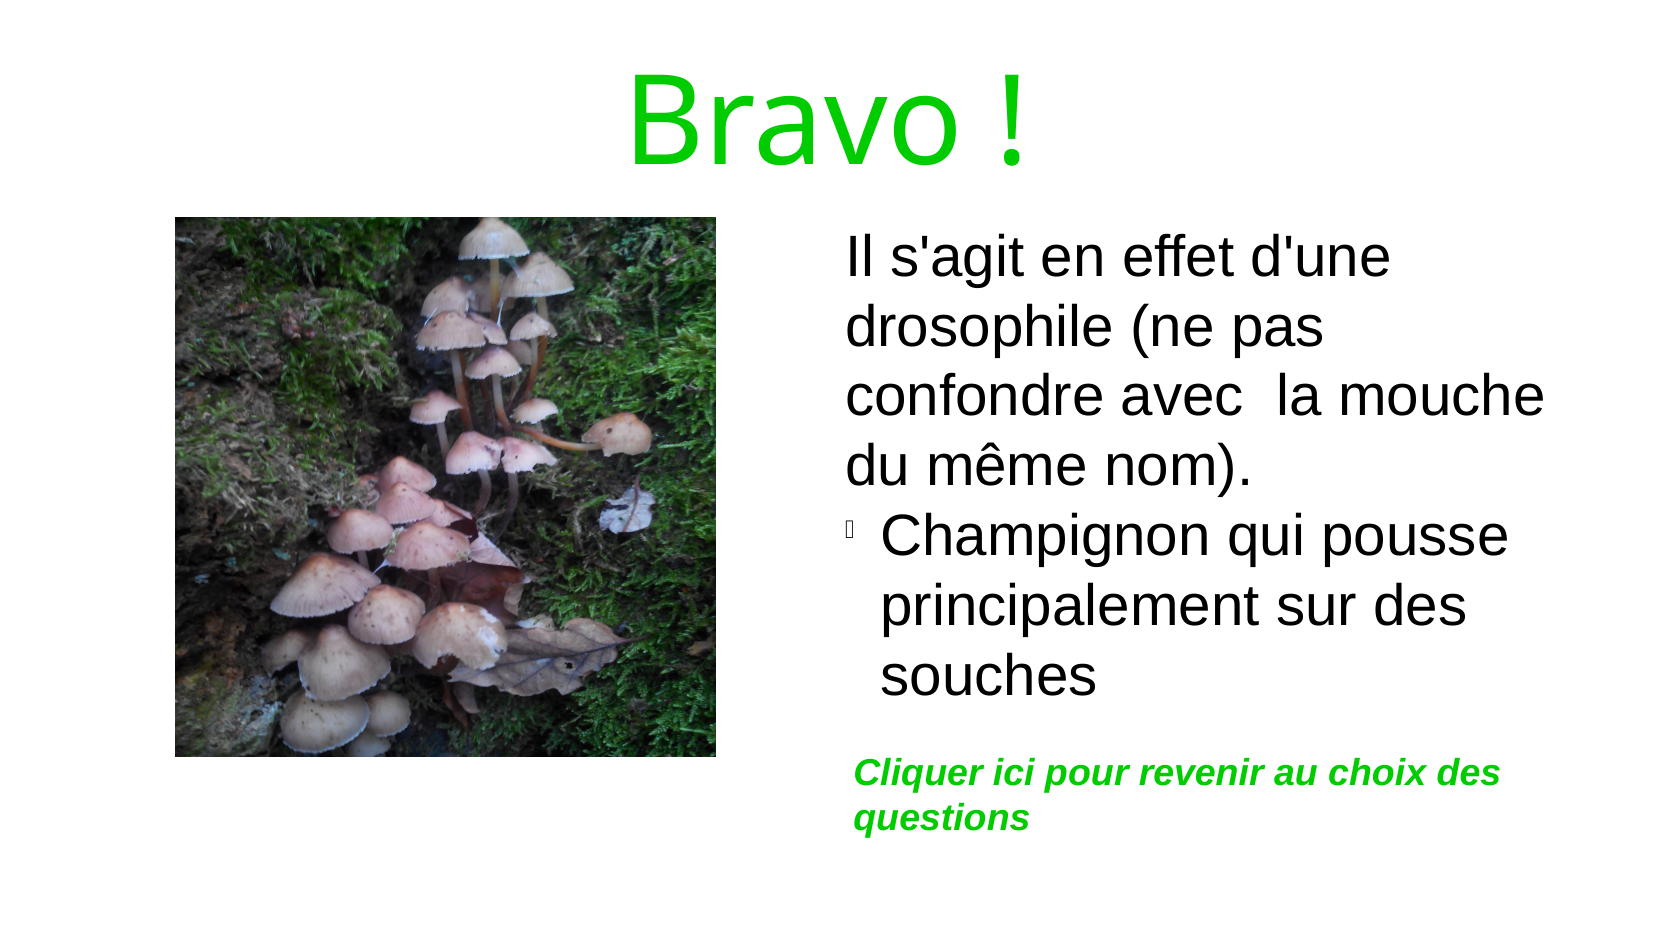

Bravo !
Il s'agit en effet d'une drosophile (ne pas confondre avec la mouche du même nom).
Champignon qui pousse principalement sur des souches
Cliquer ici pour revenir au choix des questions